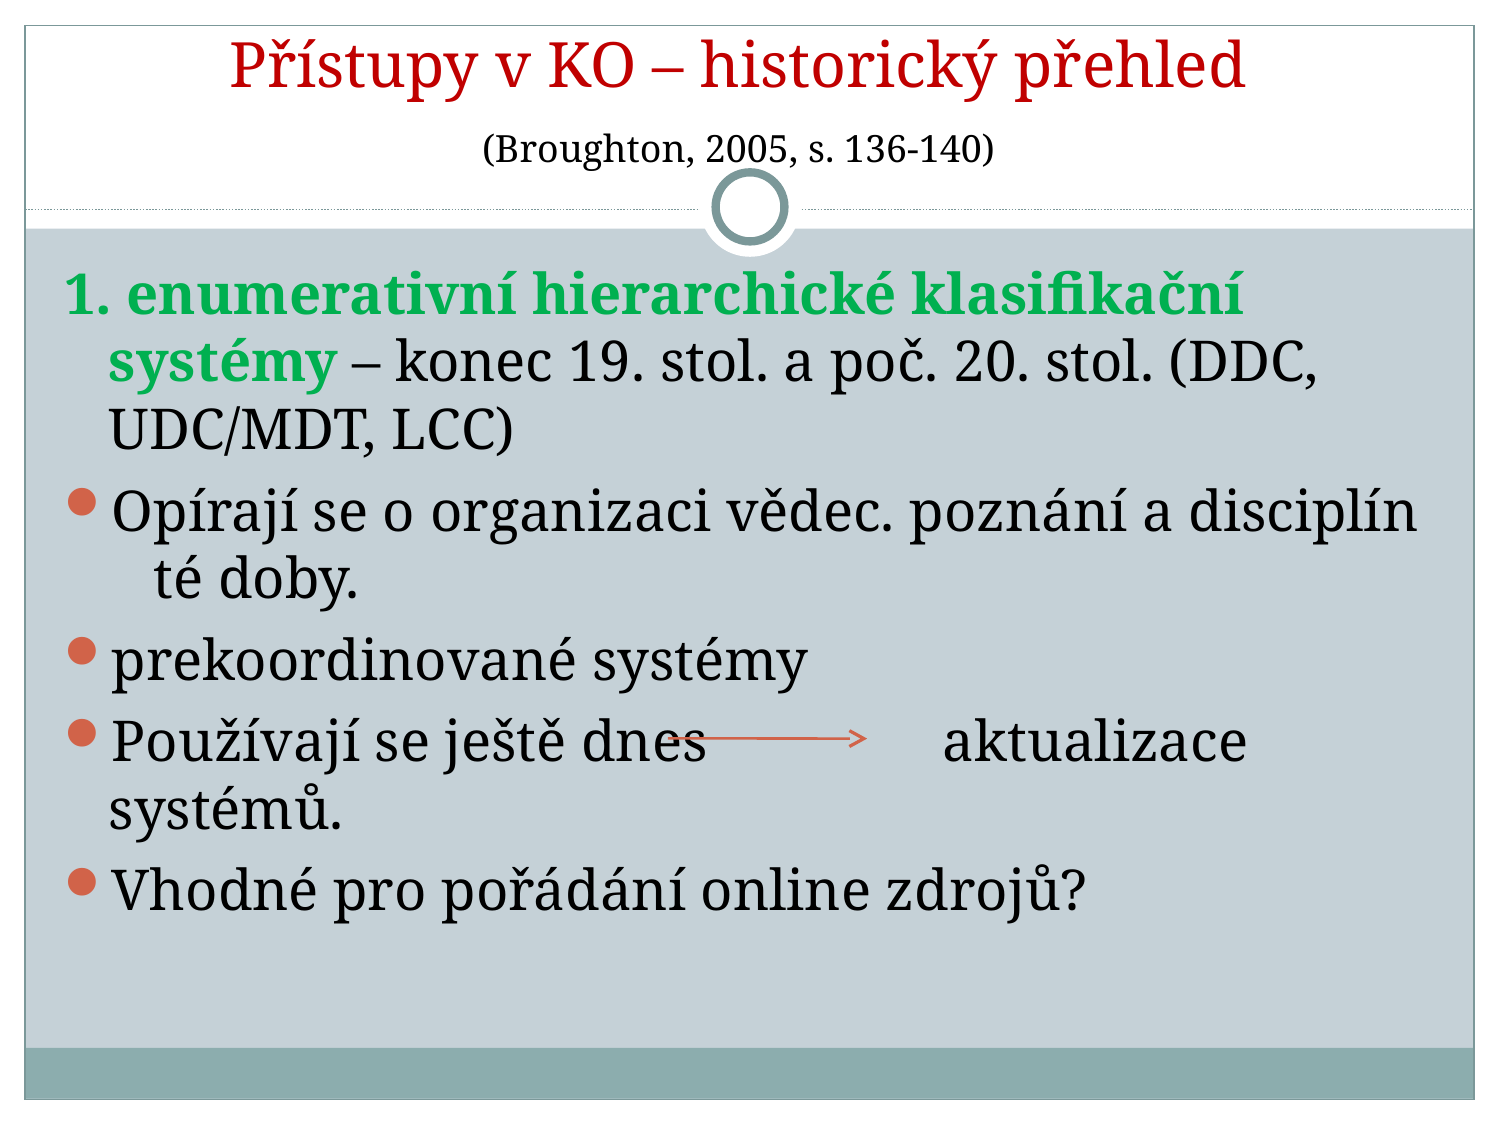

# Přístupy v KO – historický přehled (Broughton, 2005, s. 136-140)
1. enumerativní hierarchické klasifikační systémy – konec 19. stol. a poč. 20. stol. (DDC, UDC/MDT, LCC)
Opírají se o organizaci vědec. poznání a disciplín té doby.
prekoordinované systémy
Používají se ještě dnes aktualizace systémů.
Vhodné pro pořádání online zdrojů?